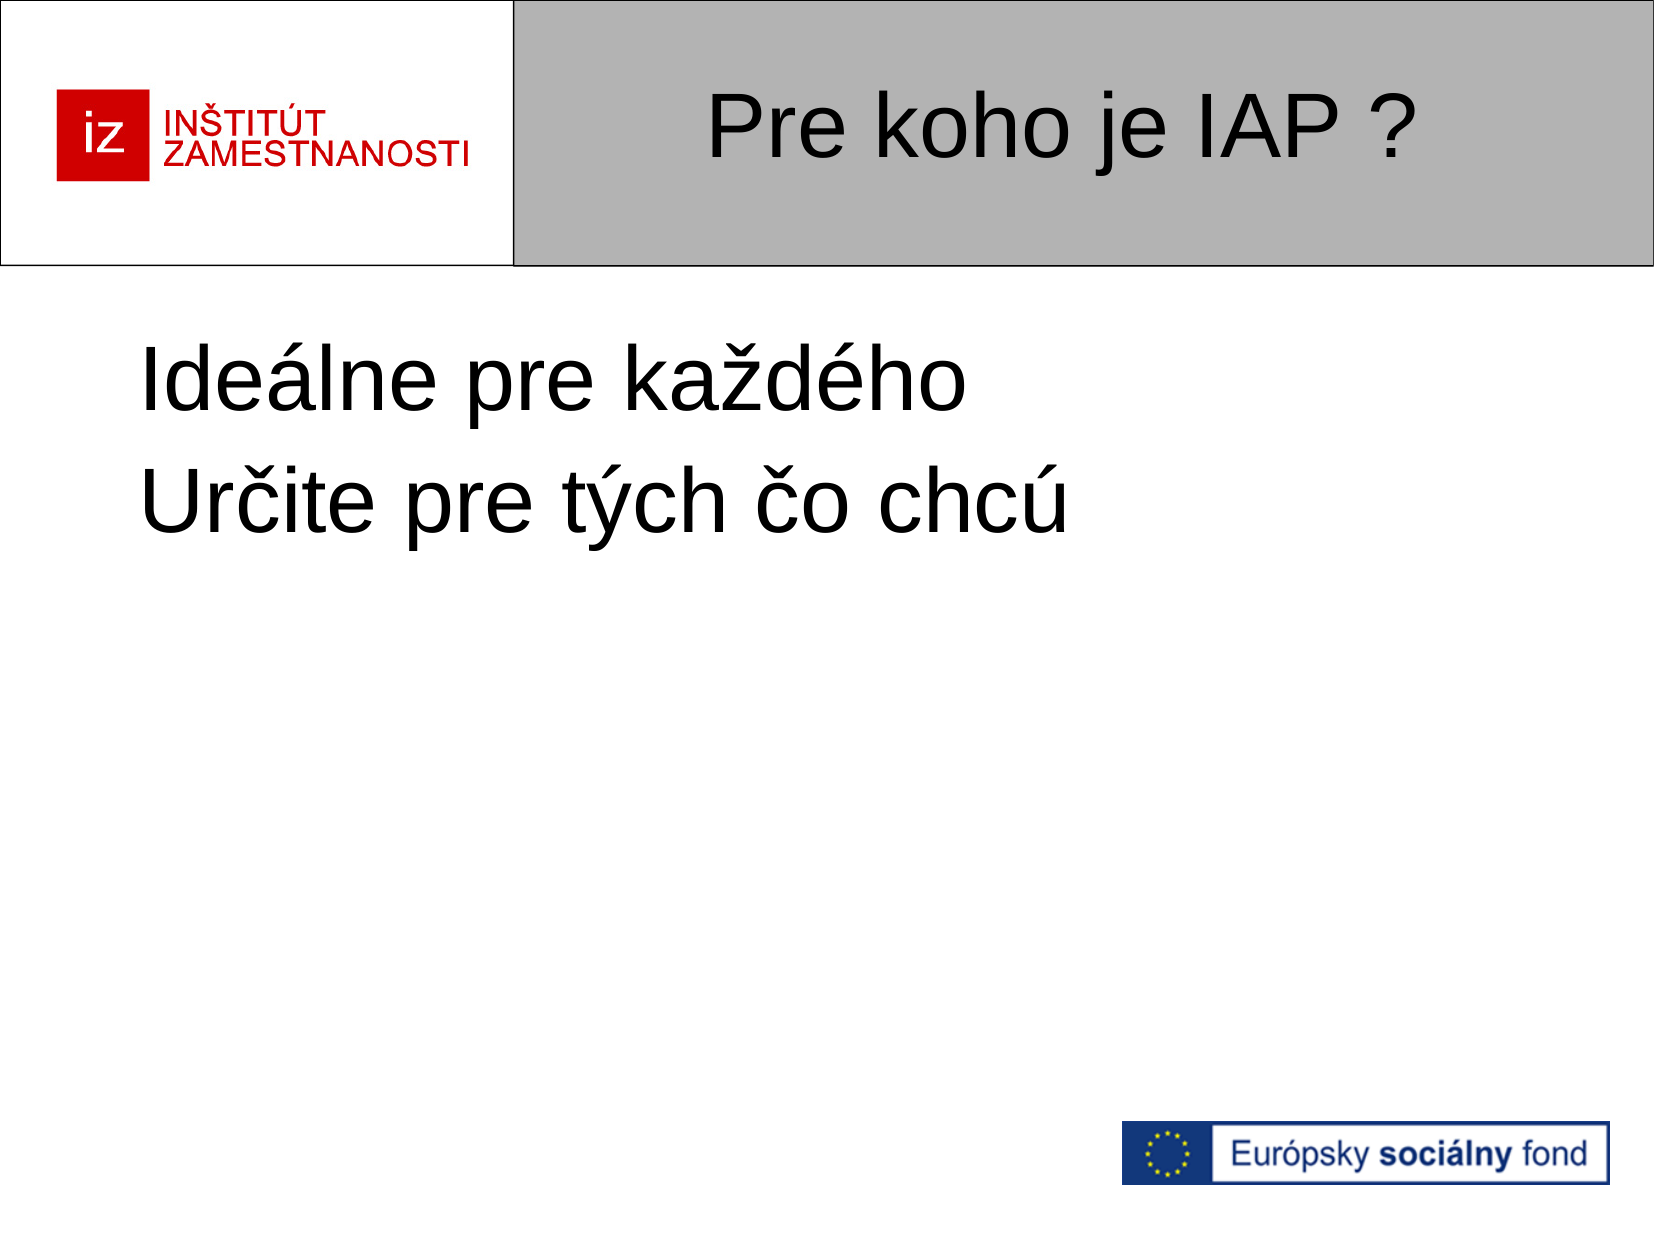

# Pre koho je IAP ?
Ideálne pre každého
Určite pre tých čo chcú